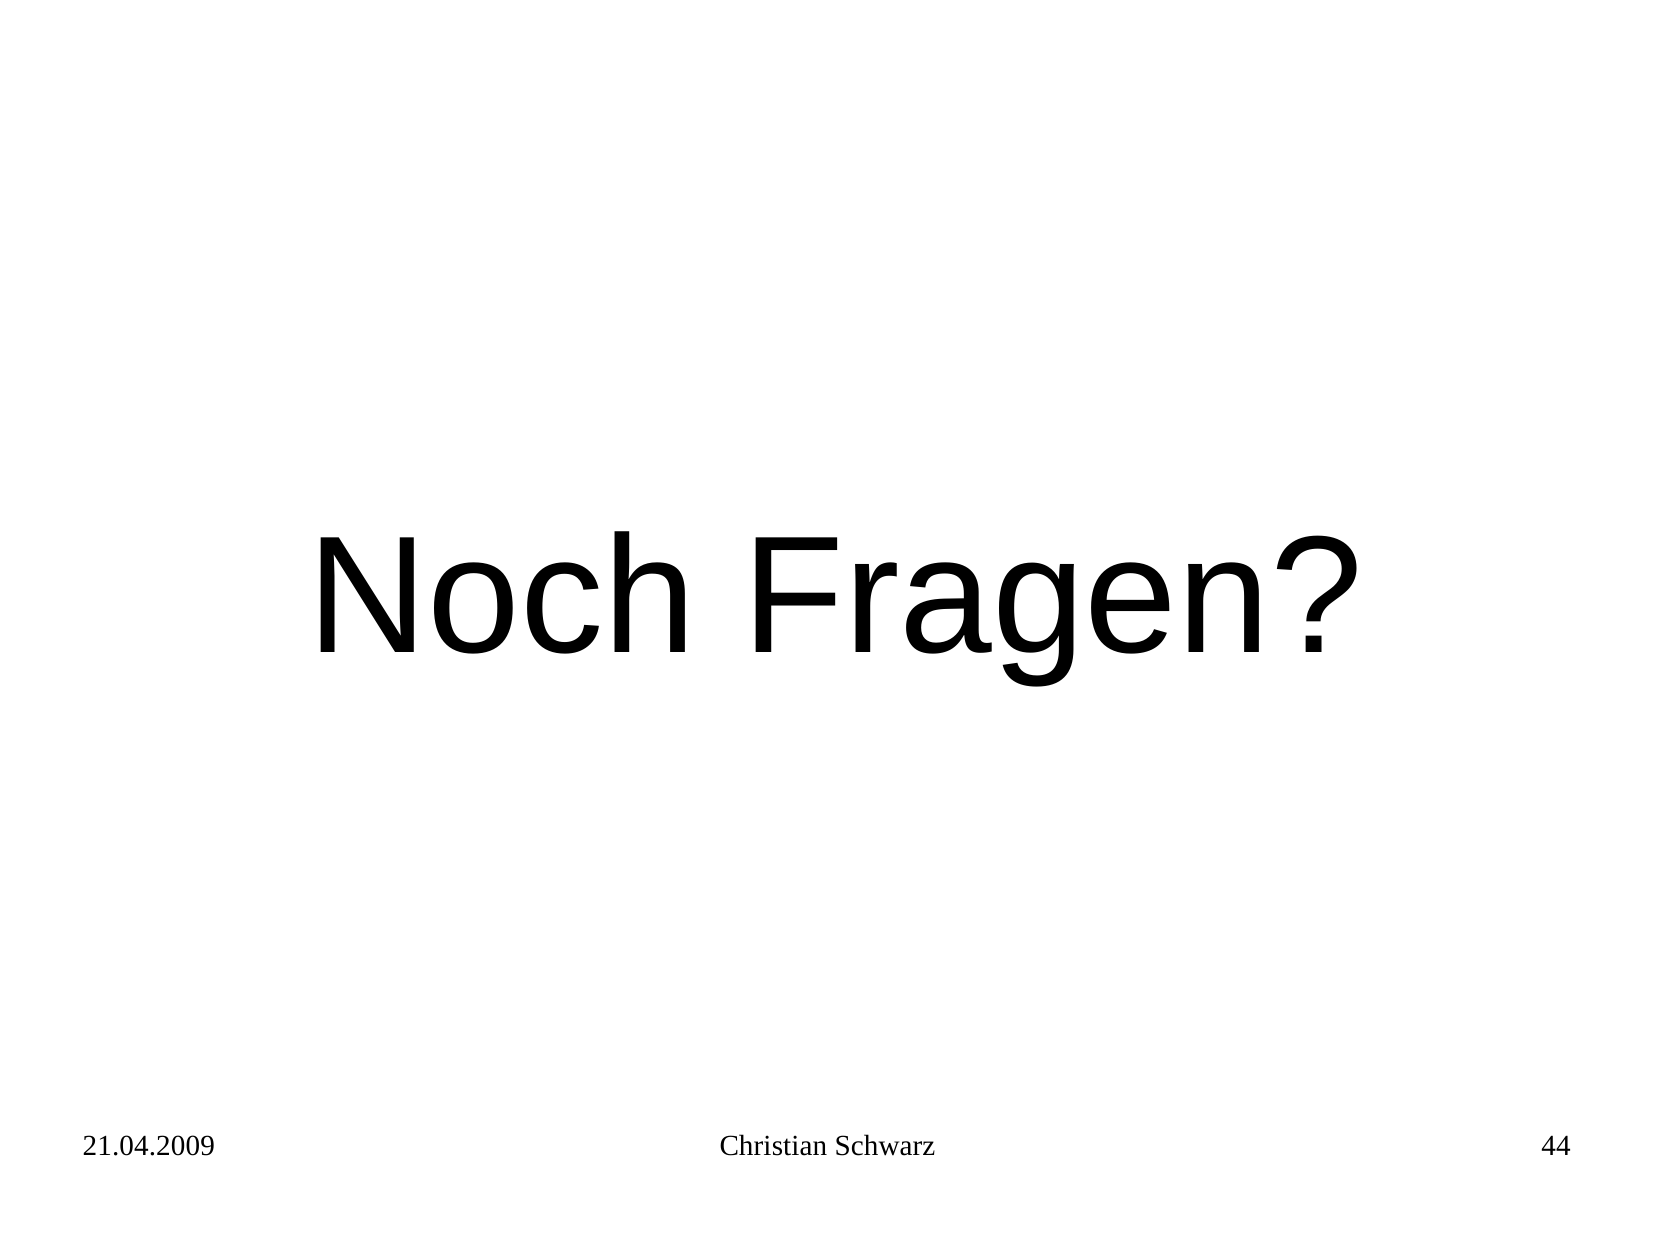

#
Noch Fragen?
21.04.2009
Christian Schwarz
44